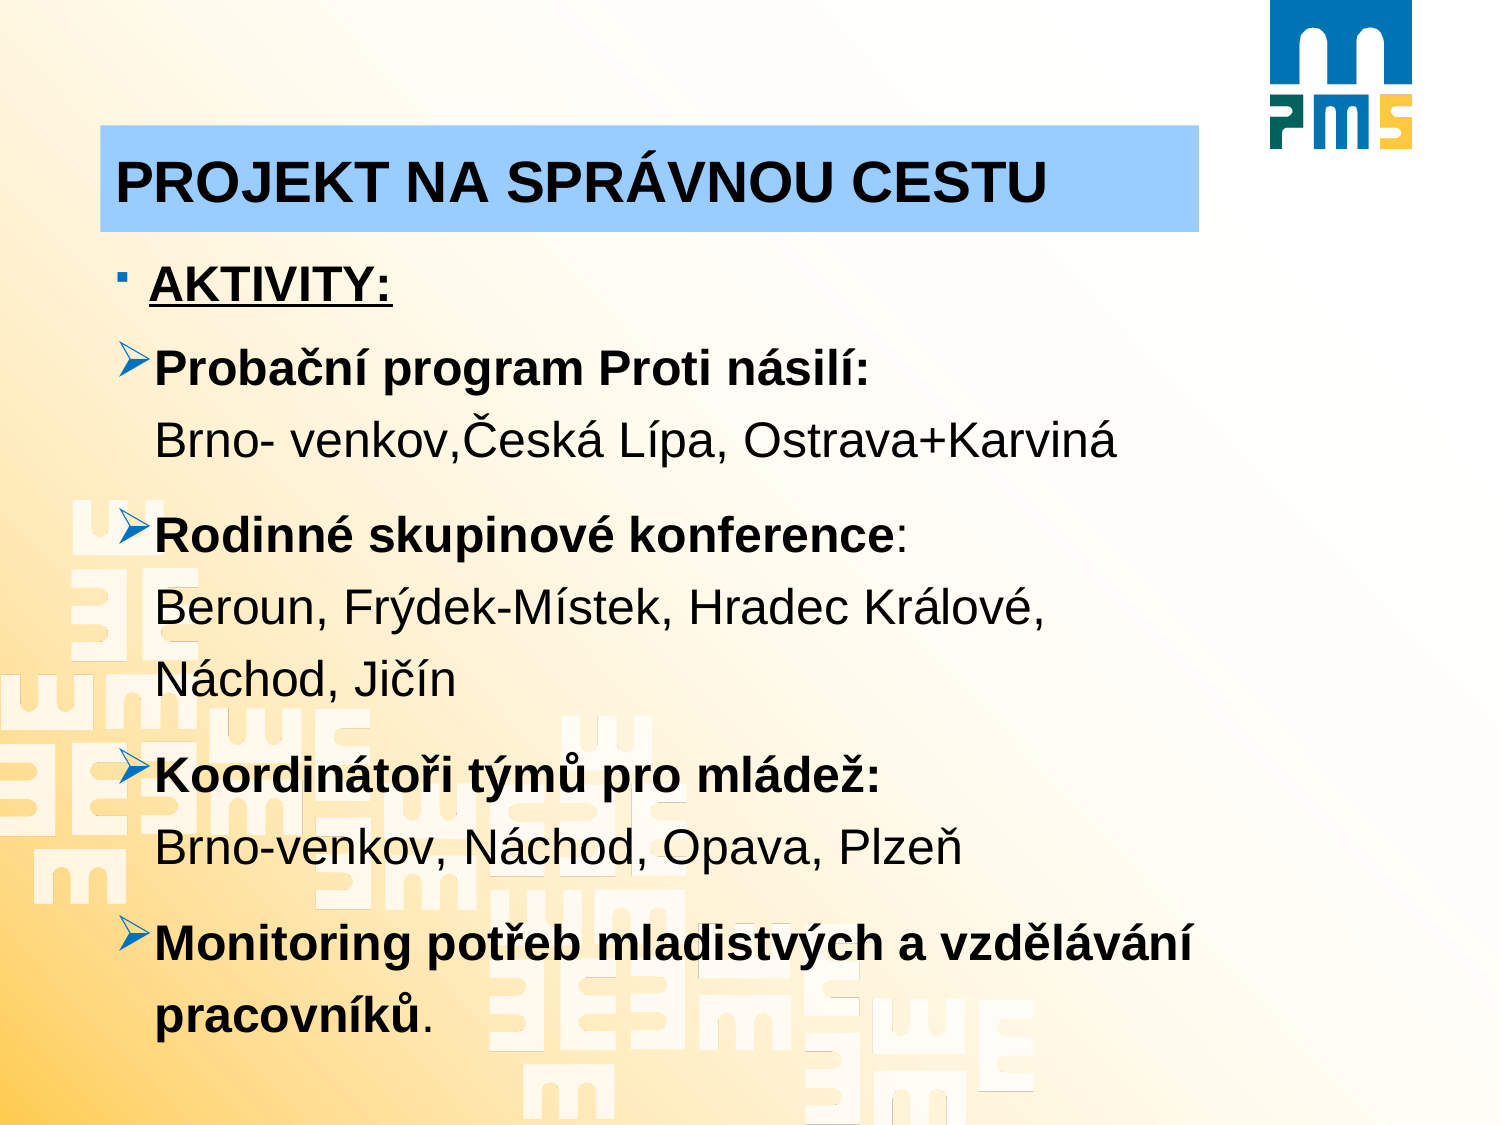

# PROJEKT NA SPRÁVNOU CESTU
 AKTIVITY:
Probační program Proti násilí:
Brno- venkov,Česká Lípa, Ostrava+Karviná
Rodinné skupinové konference:
Beroun, Frýdek-Místek, Hradec Králové,
Náchod, Jičín
Koordinátoři týmů pro mládež:
Brno-venkov, Náchod, Opava, Plzeň
Monitoring potřeb mladistvých a vzdělávání
pracovníků.